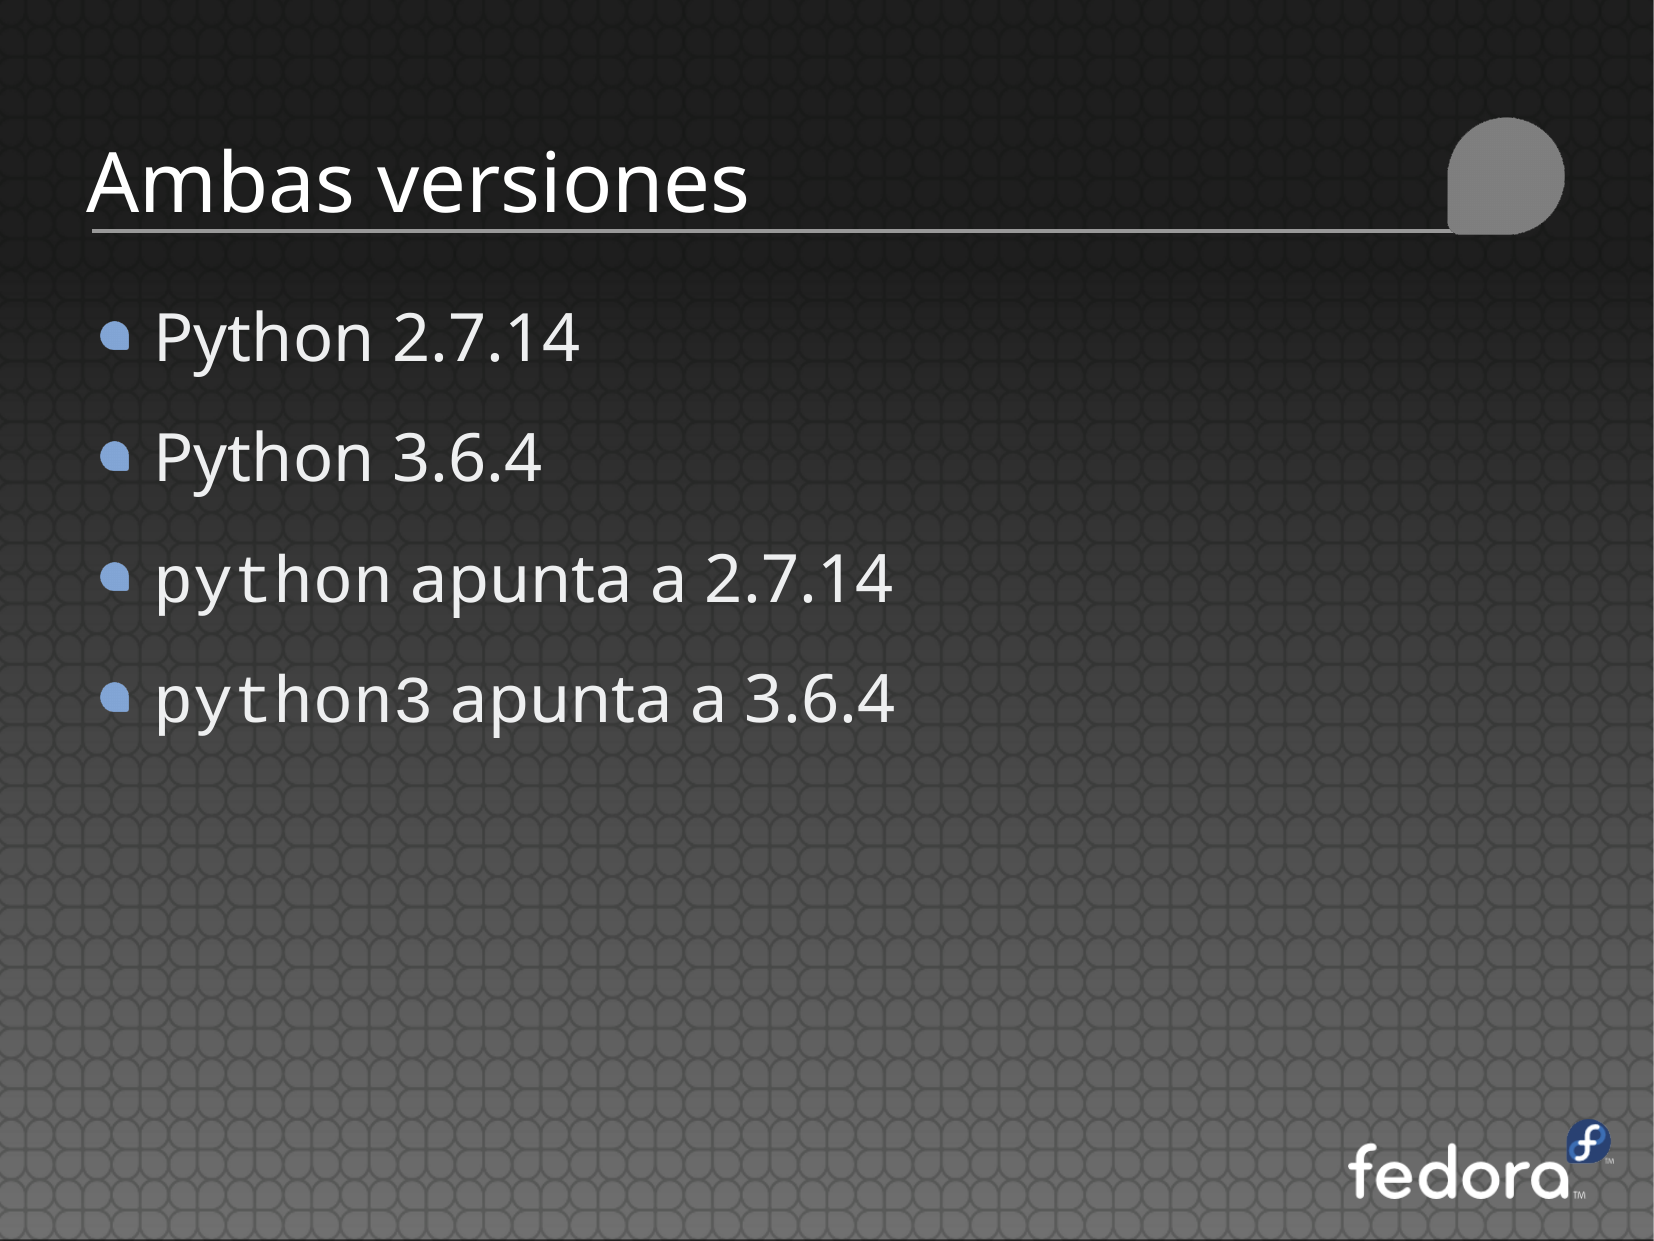

# Ambas versiones
Python 2.7.14
Python 3.6.4
python apunta a 2.7.14
python3 apunta a 3.6.4